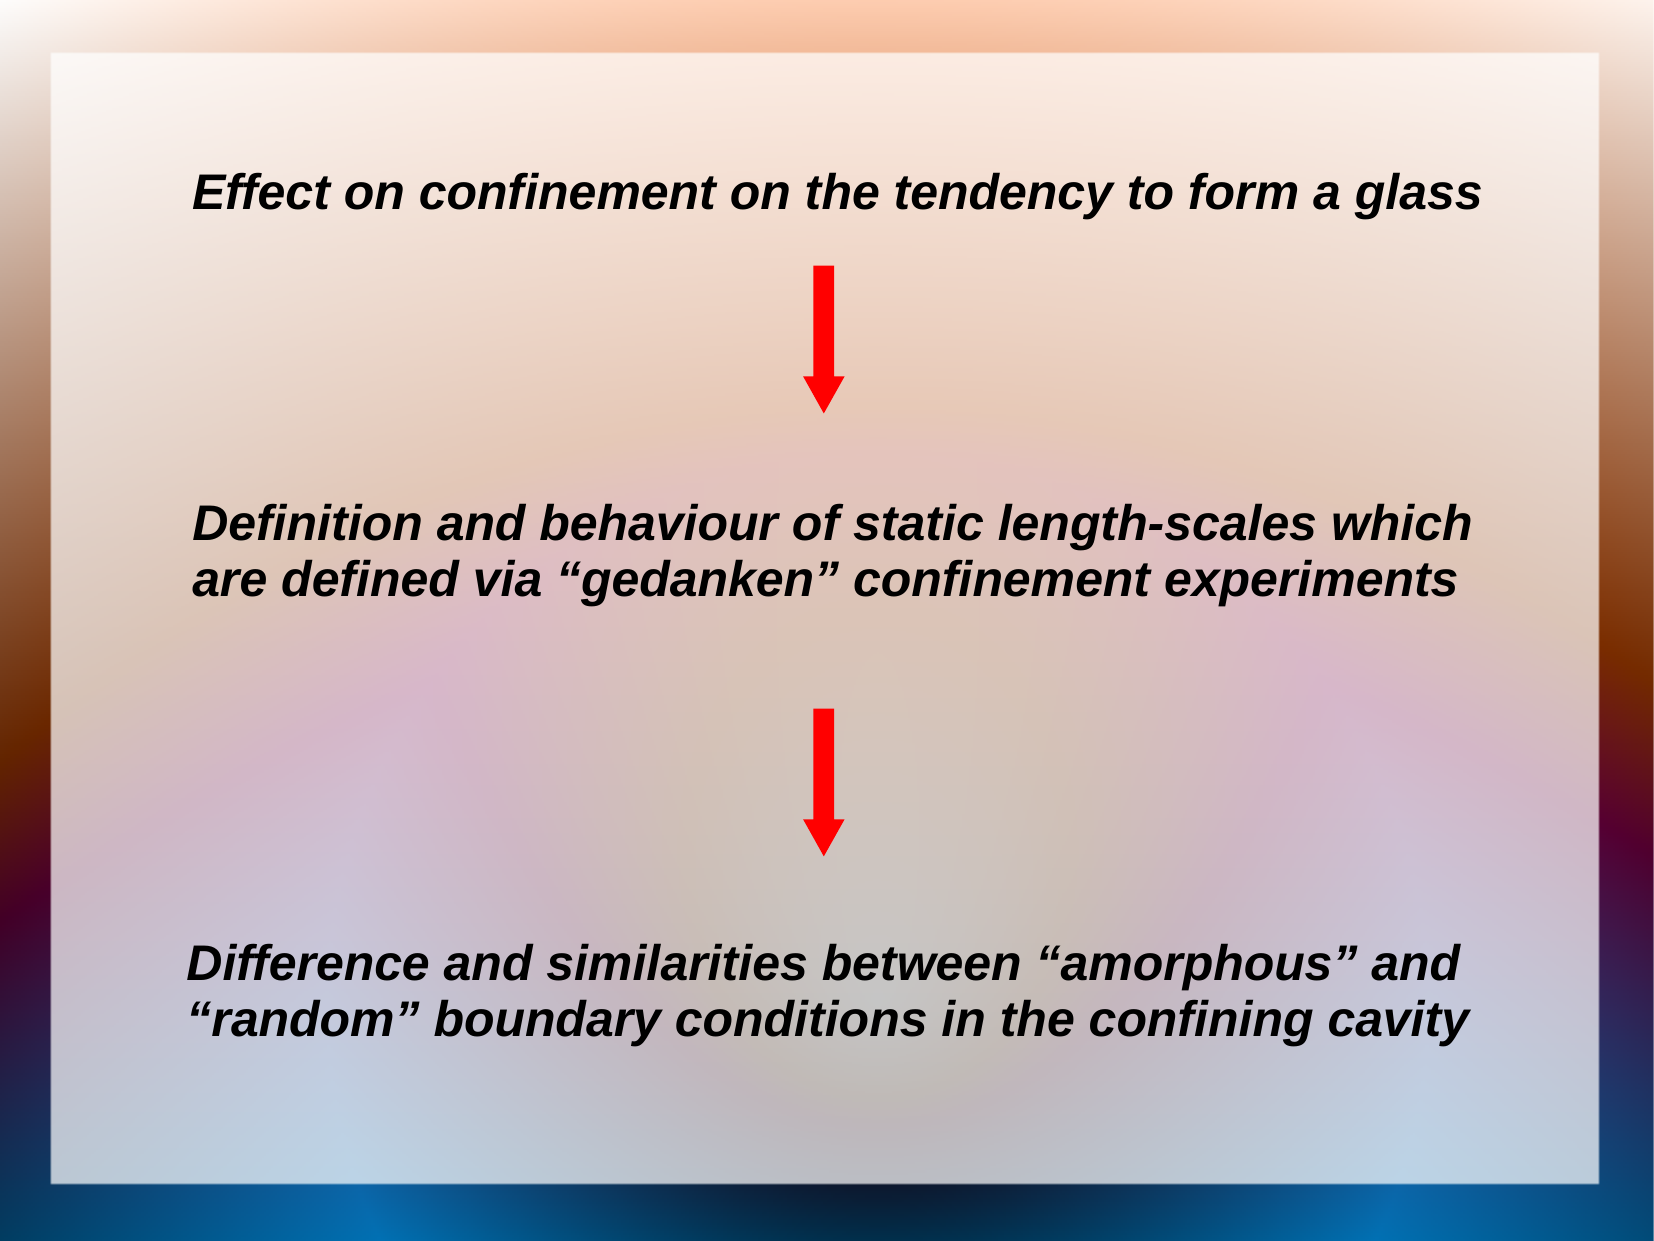

Effect on confinement on the tendency to form a glass
Definition and behaviour of static length-scales which are defined via “gedanken” confinement experiments
Difference and similarities between “amorphous” and “random” boundary conditions in the confining cavity